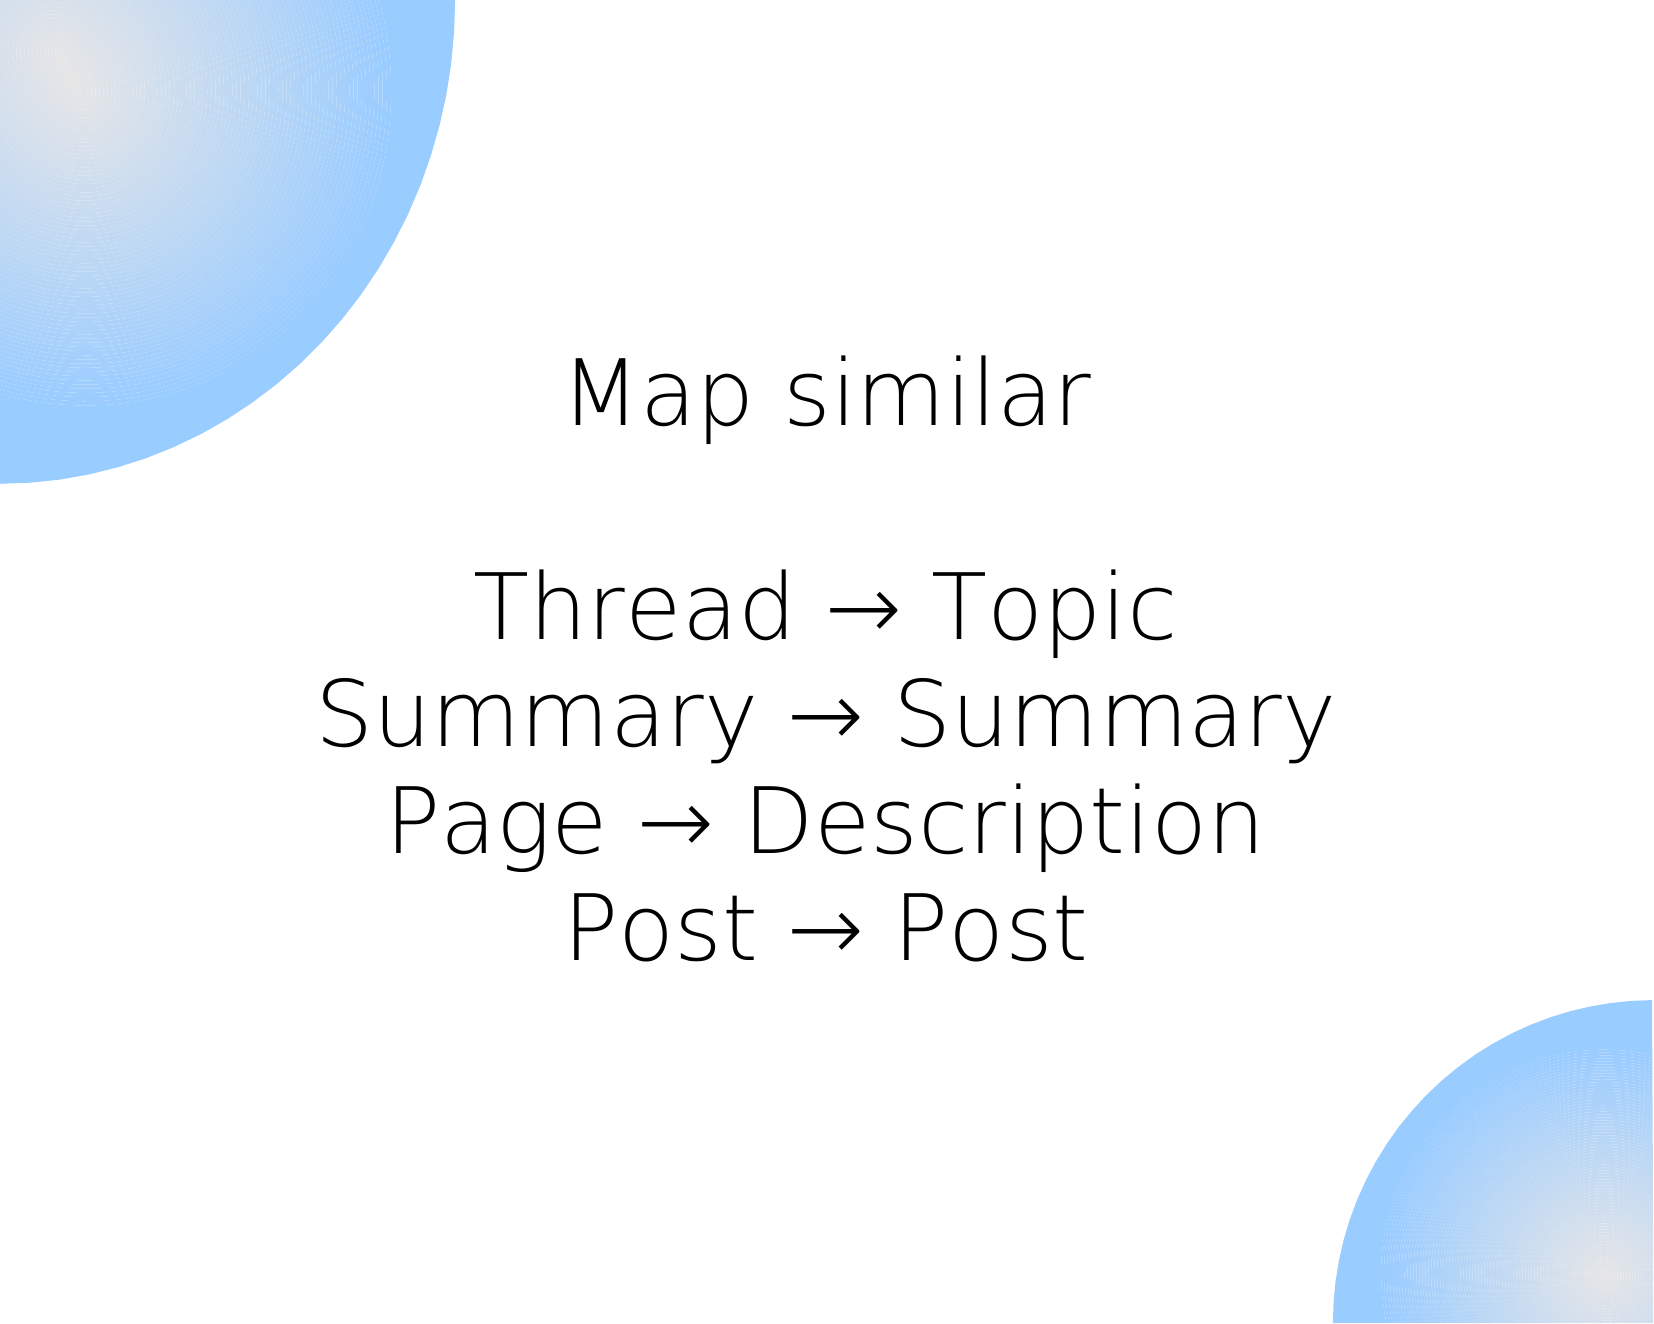

# Map similar
Thread → Topic
Summary → Summary
Page → Description
Post → Post